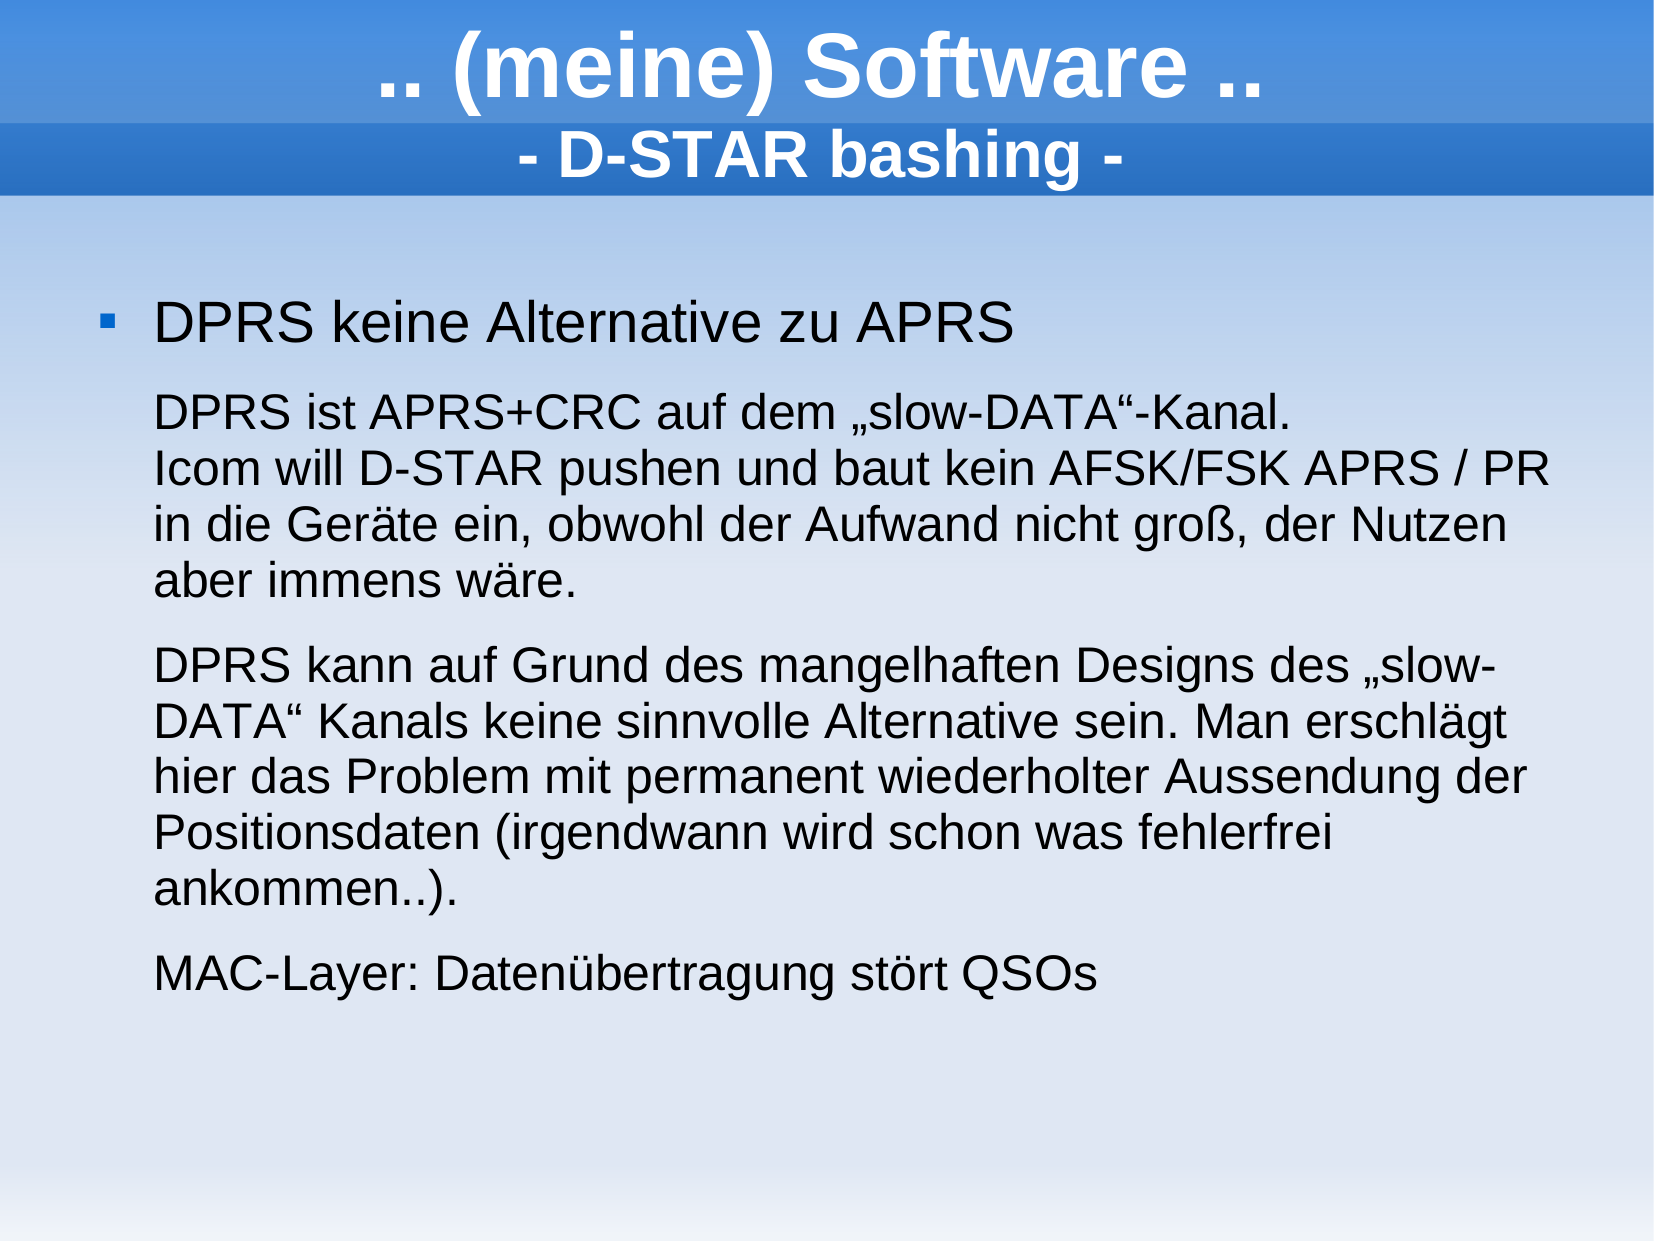

# .. (meine) Software .. - D-STAR bashing -
DPRS keine Alternative zu APRS
DPRS ist APRS+CRC auf dem „slow-DATA“-Kanal.
Icom will D-STAR pushen und baut kein AFSK/FSK APRS / PR in die Geräte ein, obwohl der Aufwand nicht groß, der Nutzen aber immens wäre.
DPRS kann auf Grund des mangelhaften Designs des „slow-DATA“ Kanals keine sinnvolle Alternative sein. Man erschlägt hier das Problem mit permanent wiederholter Aussendung der Positionsdaten (irgendwann wird schon was fehlerfrei ankommen..).
MAC-Layer: Datenübertragung stört QSOs